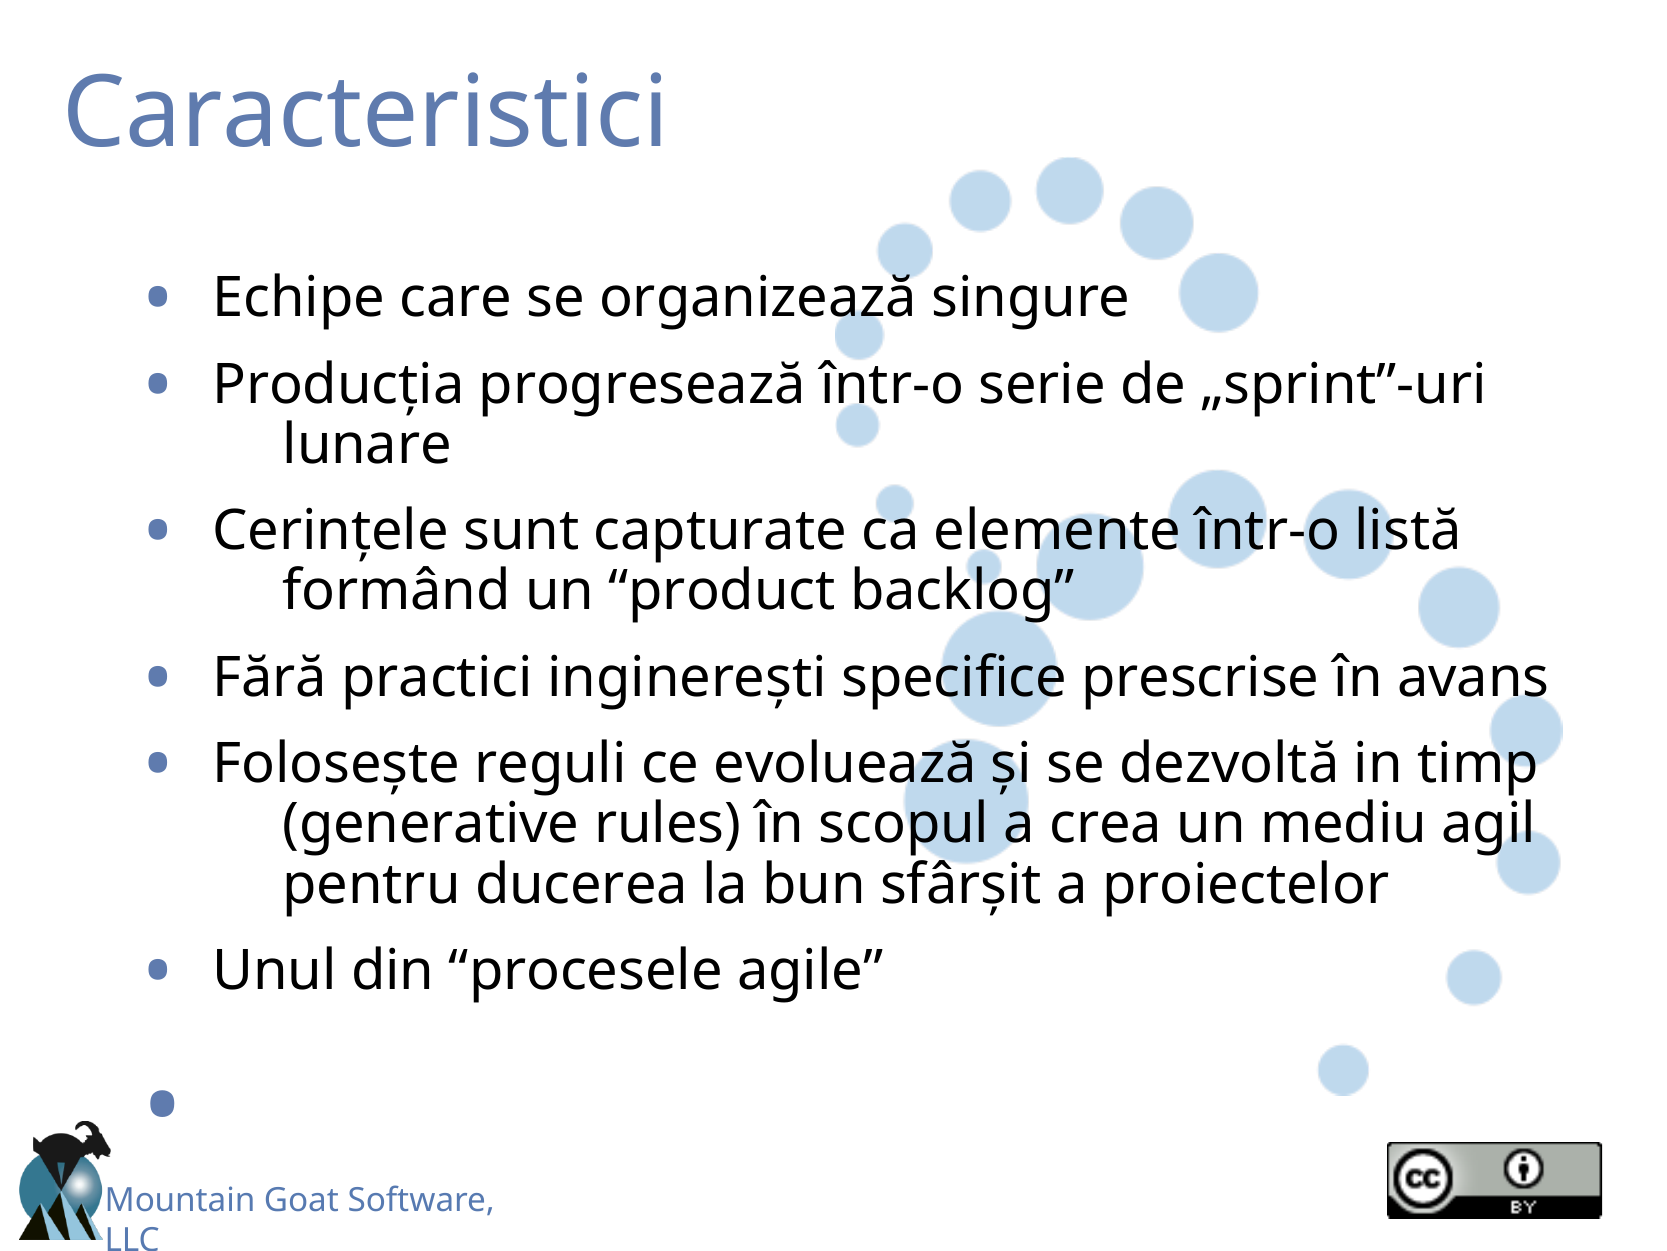

# Caracteristici
Echipe care se organizează singure
Producția progresează într-o serie de „sprint”-uri lunare
Cerințele sunt capturate ca elemente într-o listă formând un “product backlog”
Fără practici inginerești specifice prescrise în avans
Folosește reguli ce evoluează și se dezvoltă in timp (generative rules) în scopul a crea un mediu agil pentru ducerea la bun sfârșit a proiectelor
Unul din “procesele agile”